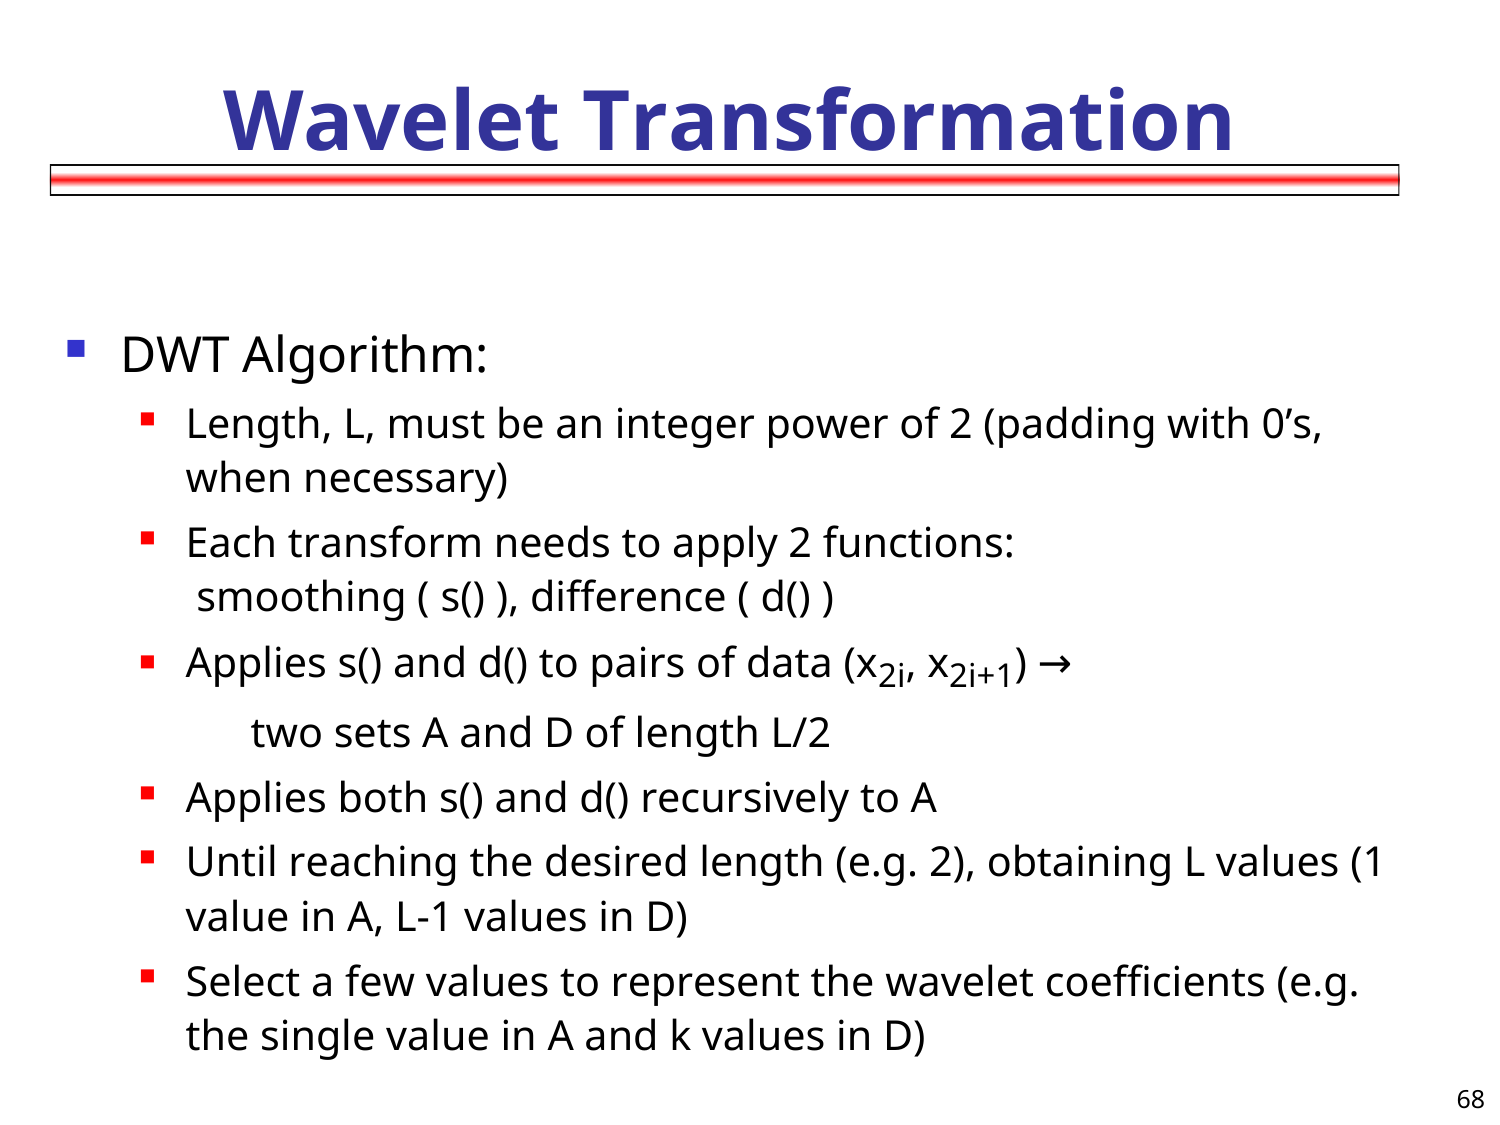

# Wavelet Transformation
DWT Algorithm:
Length, L, must be an integer power of 2 (padding with 0’s, when necessary)
Each transform needs to apply 2 functions:
 smoothing ( s() ), difference ( d() )
Applies s() and d() to pairs of data (x2i, x2i+1) →
two sets A and D of length L/2
Applies both s() and d() recursively to A
Until reaching the desired length (e.g. 2), obtaining L values (1 value in A, L-1 values in D)
Select a few values to represent the wavelet coefficients (e.g. the single value in A and k values in D)